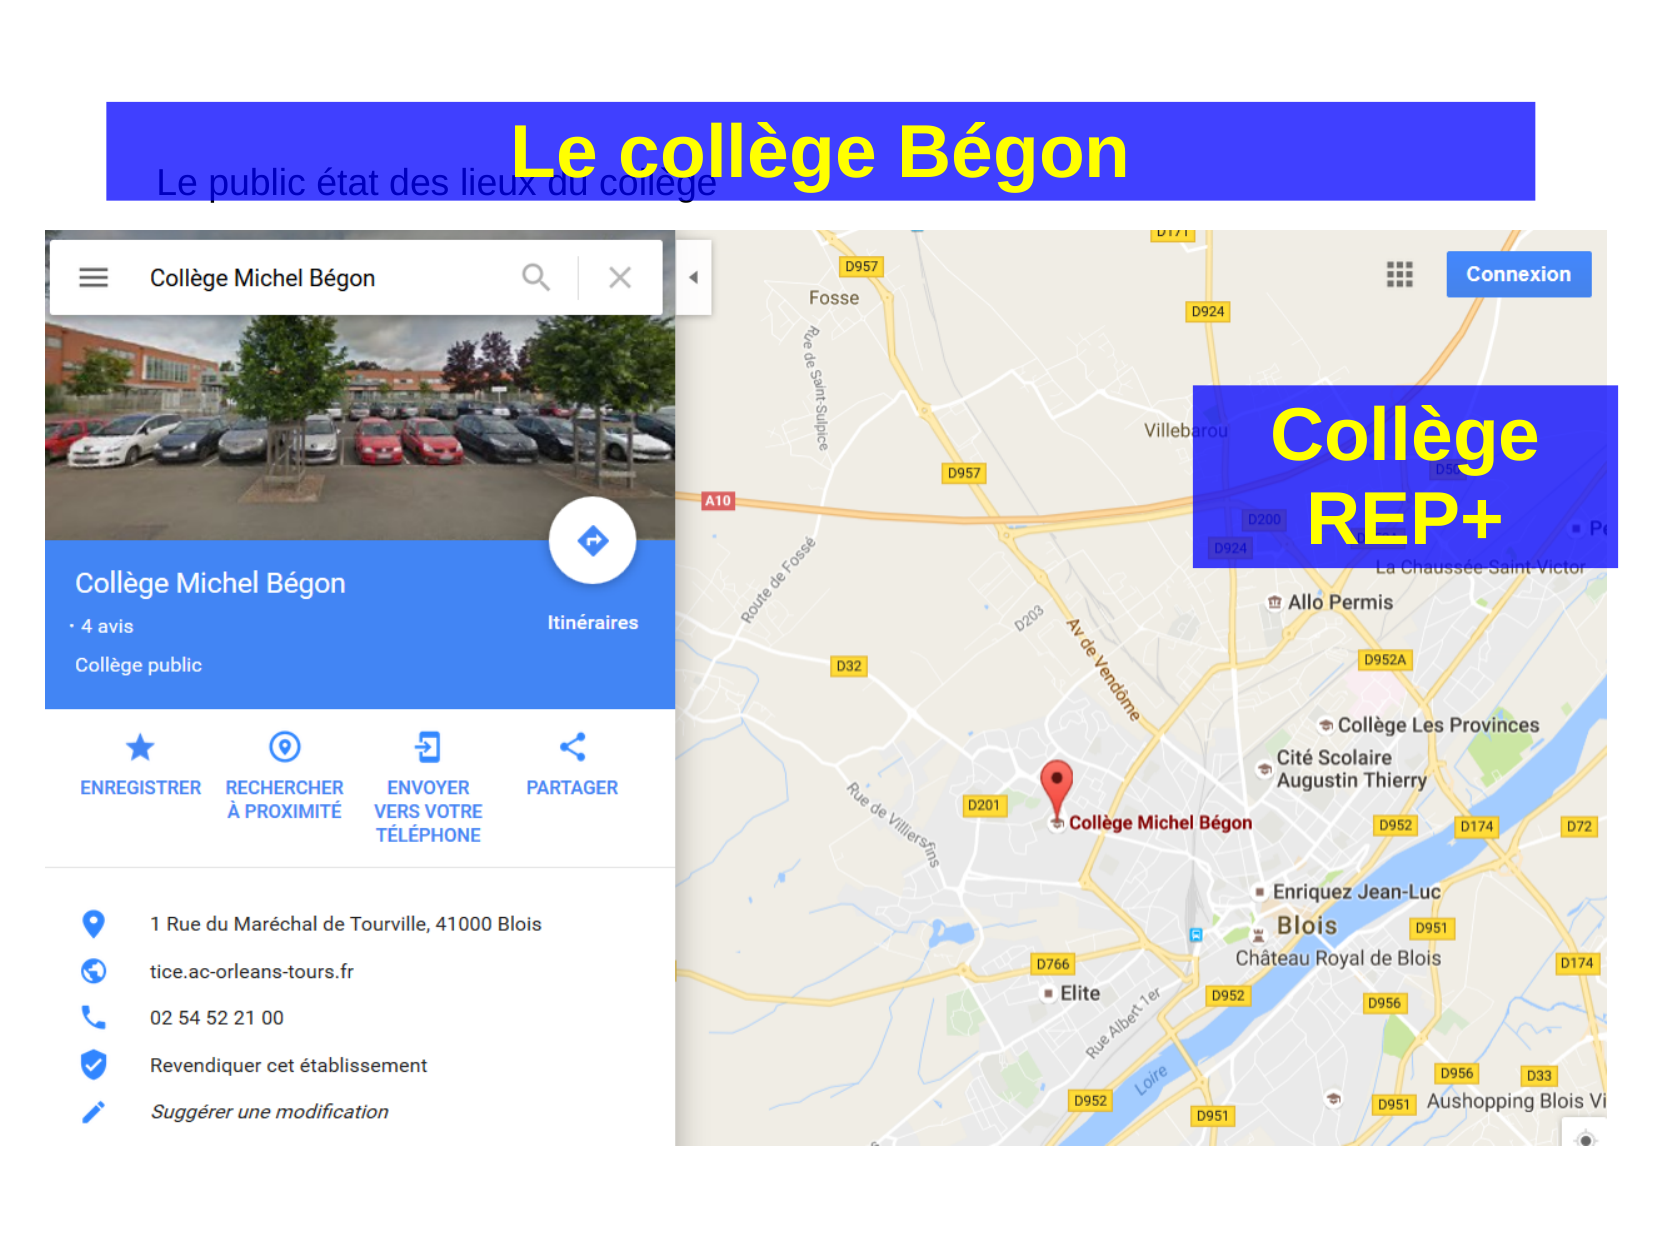

Le collège Bégon
Le public état des lieux du collège
Collège REP+